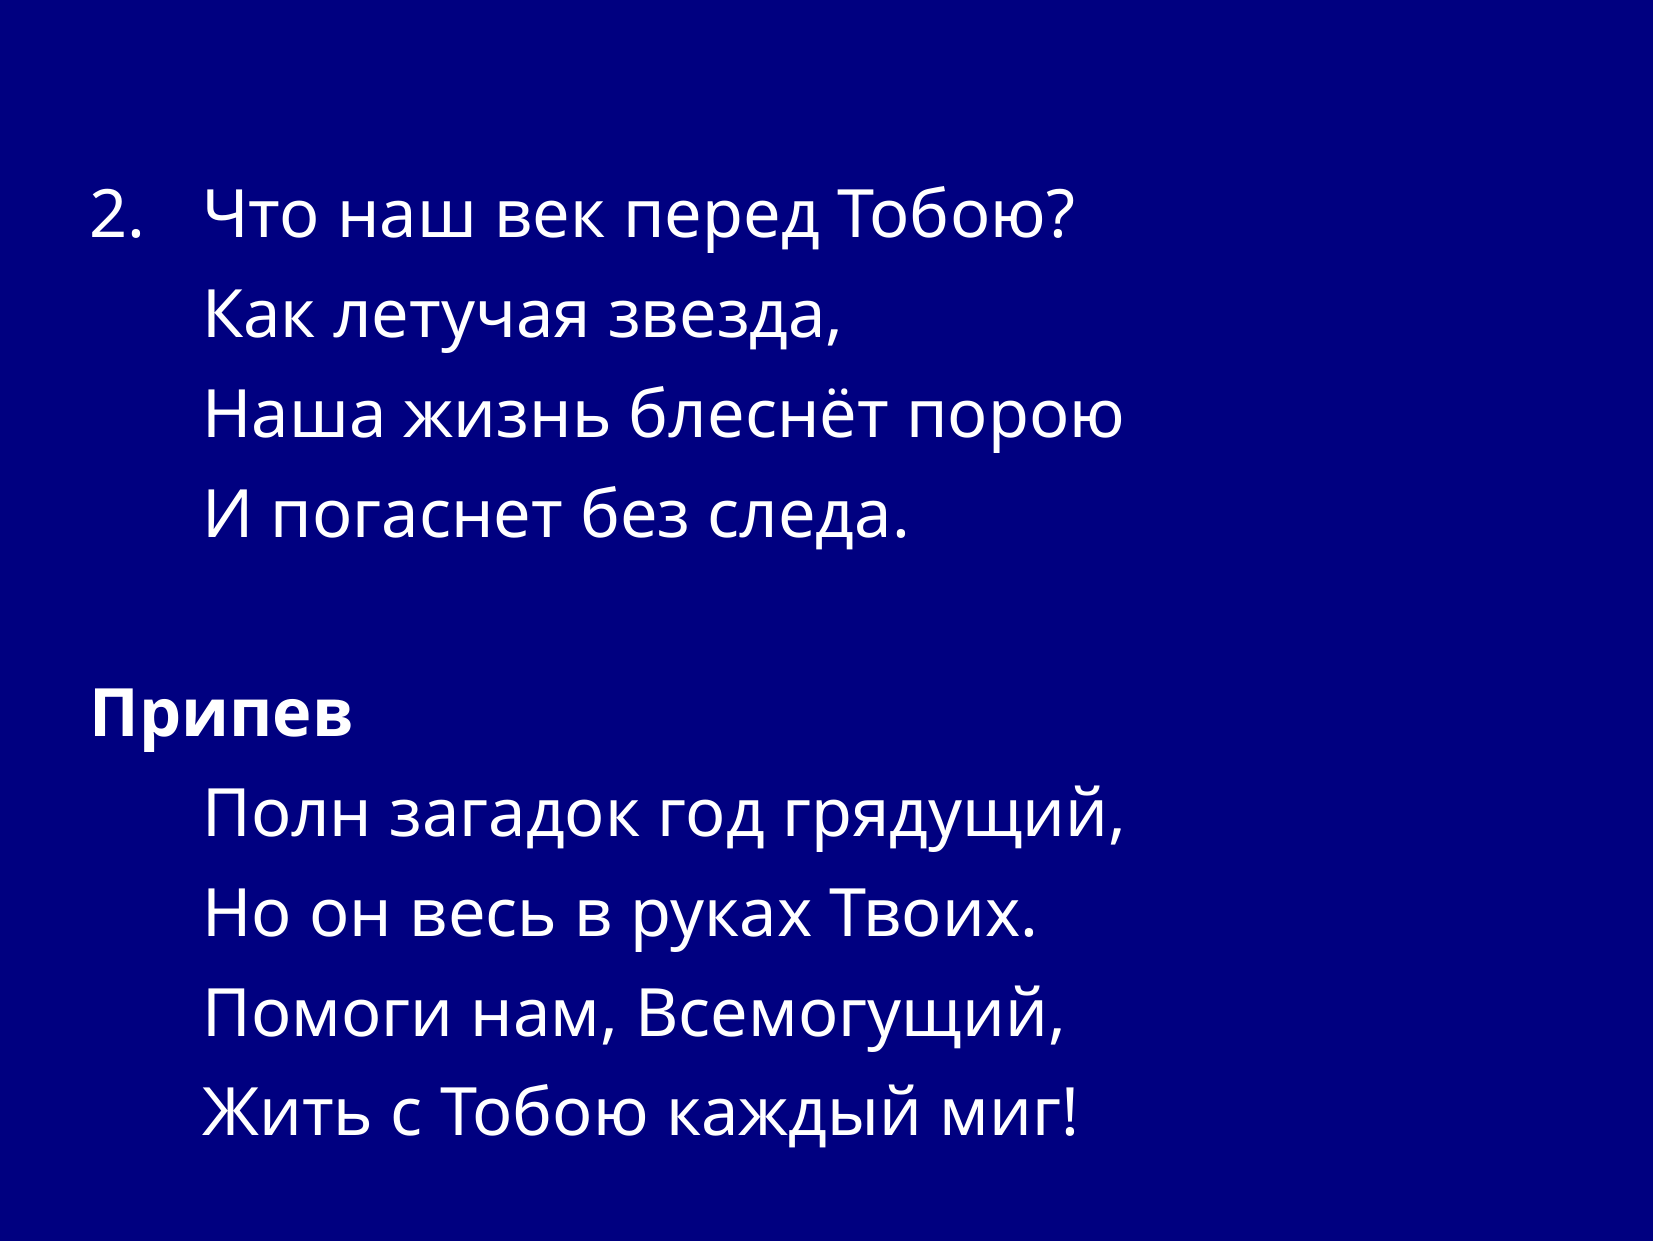

2.	Что наш век перед Тобою?
	Как летучая звезда,
	Наша жизнь блеснёт порою
	И погаснет без следа.
Припев
	Полн загадок год грядущий,
	Но он весь в руках Твоих.
	Помоги нам, Всемогущий,
	Жить с Тобою каждый миг!